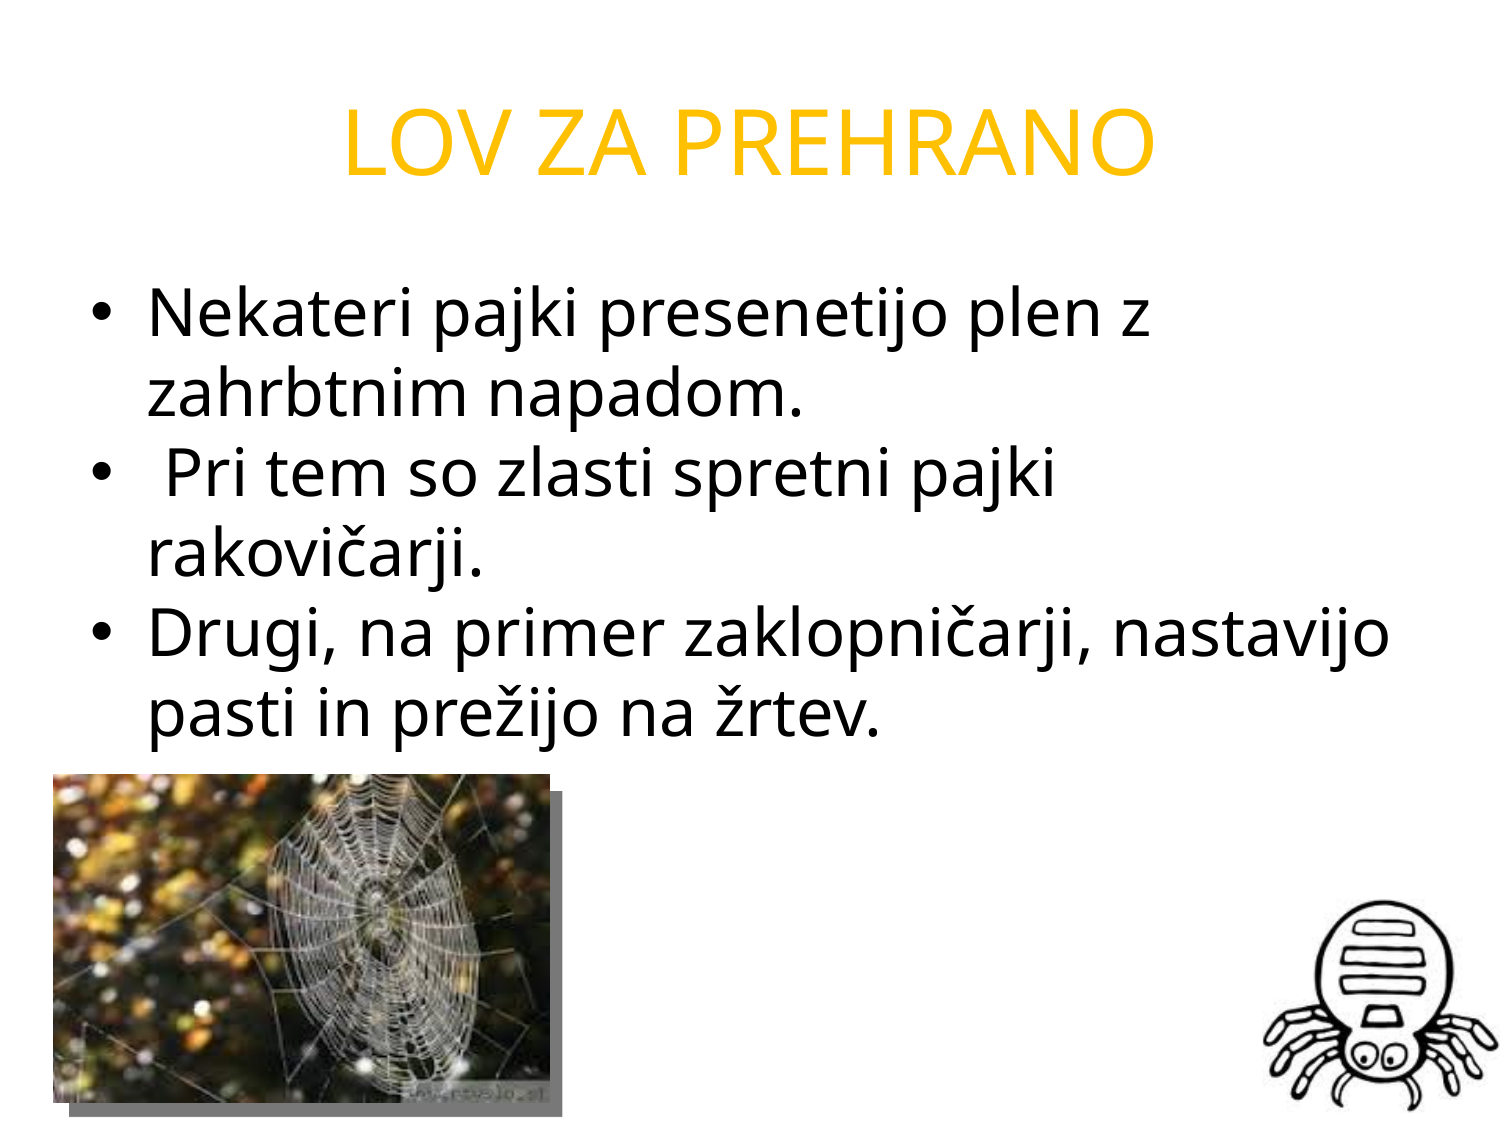

# LOV ZA PREHRANO
Nekateri pajki presenetijo plen z zahrbtnim napadom.
 Pri tem so zlasti spretni pajki rakovičarji.
Drugi, na primer zaklopničarji, nastavijo pasti in prežijo na žrtev.